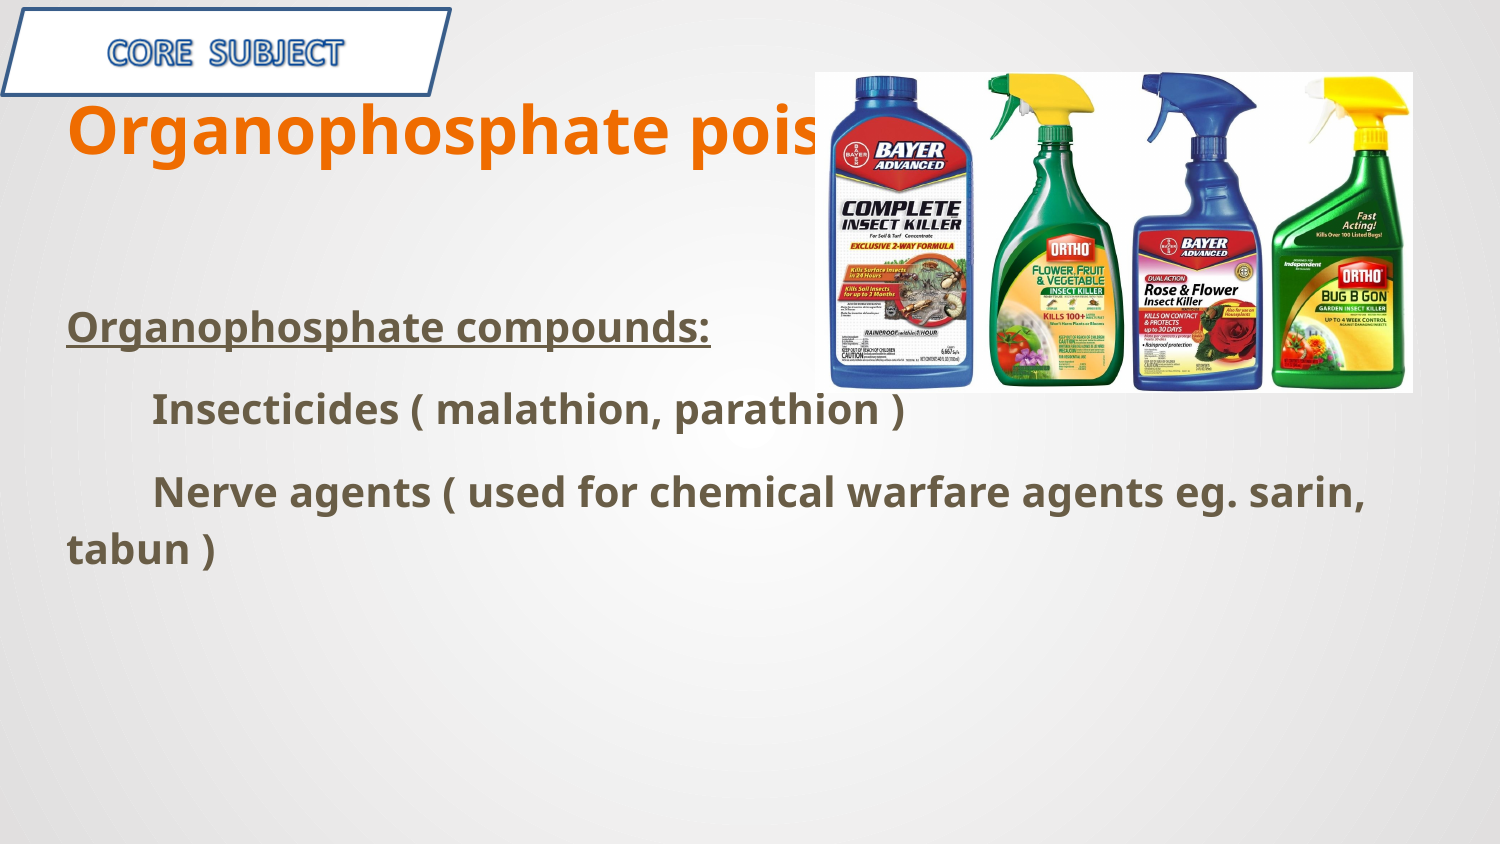

# Organophosphate poisoning
Organophosphate compounds:
 Insecticides ( malathion, parathion )
 Nerve agents ( used for chemical warfare agents eg. sarin, tabun )